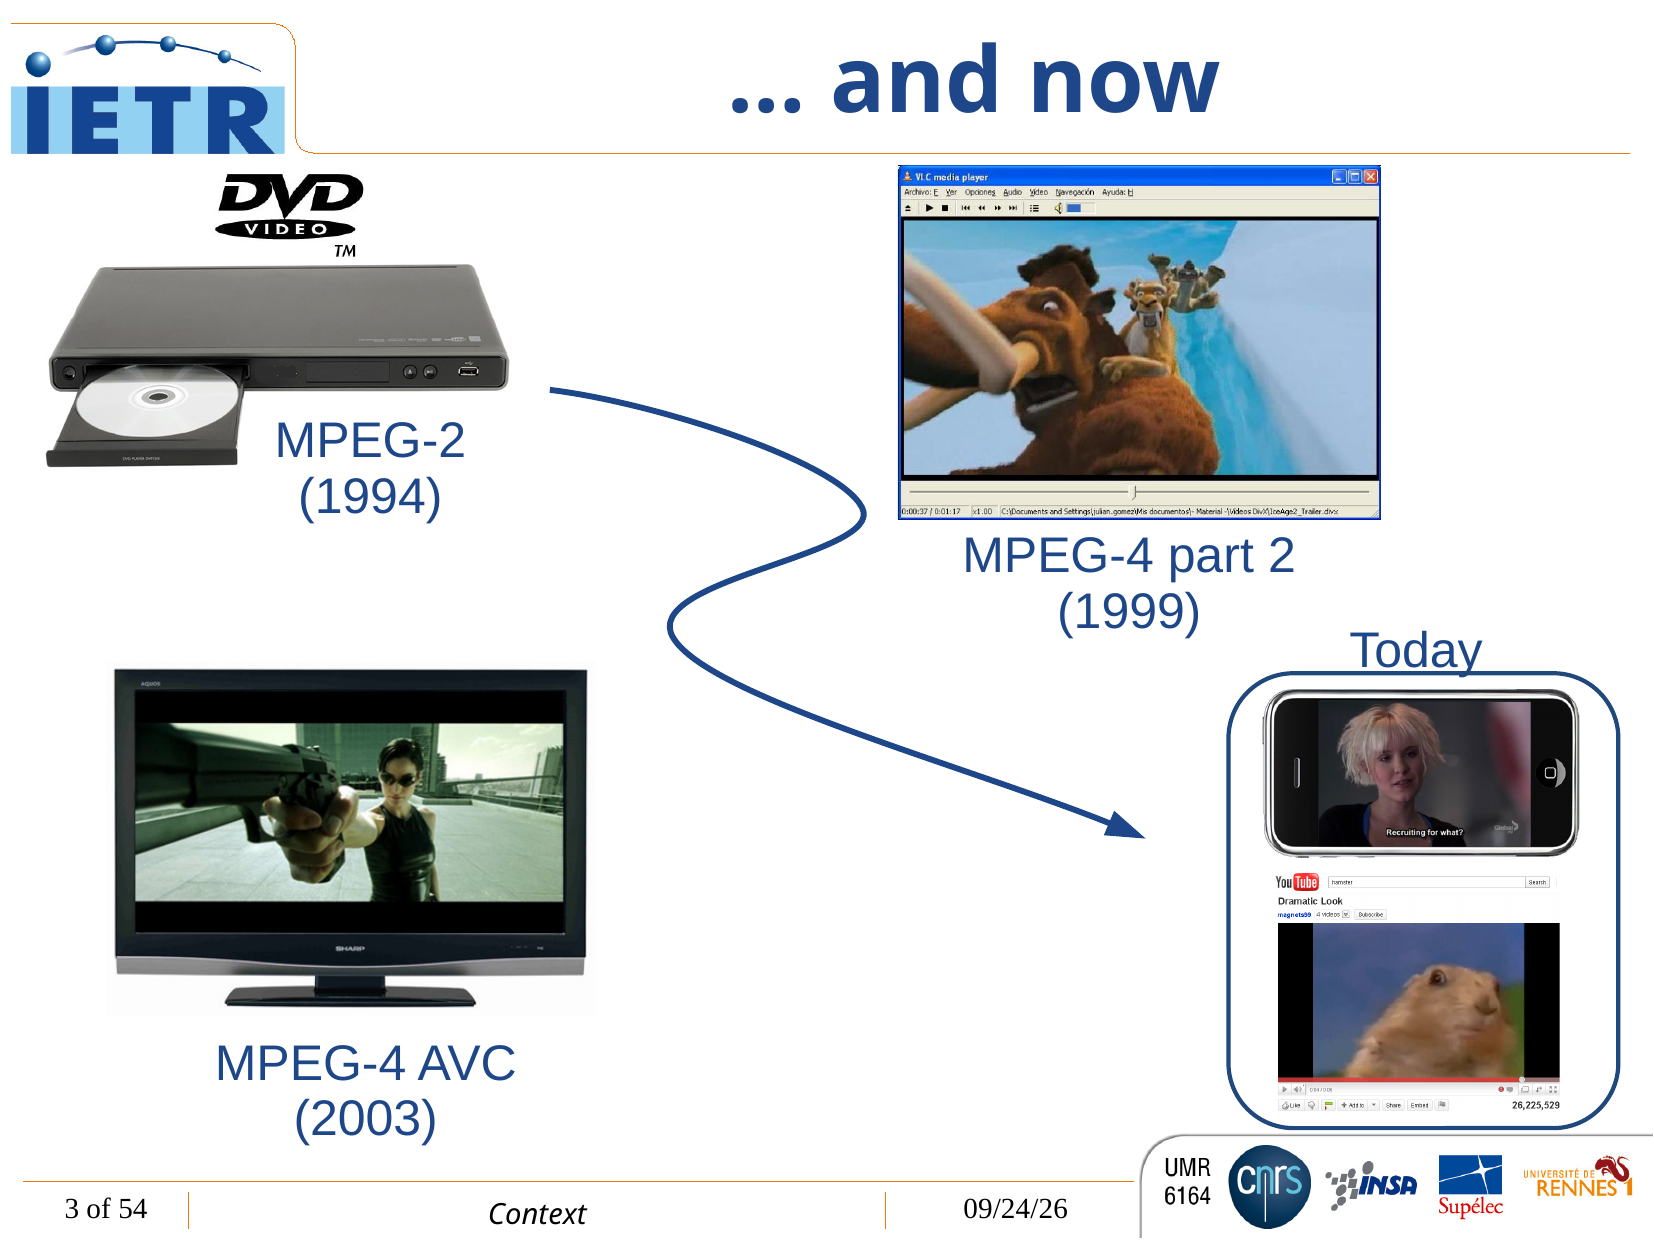

# … and now
MPEG-2
(1994)
MPEG-4 part 2
(1999)
Today
MPEG-4 AVC
(2003)
3
Context